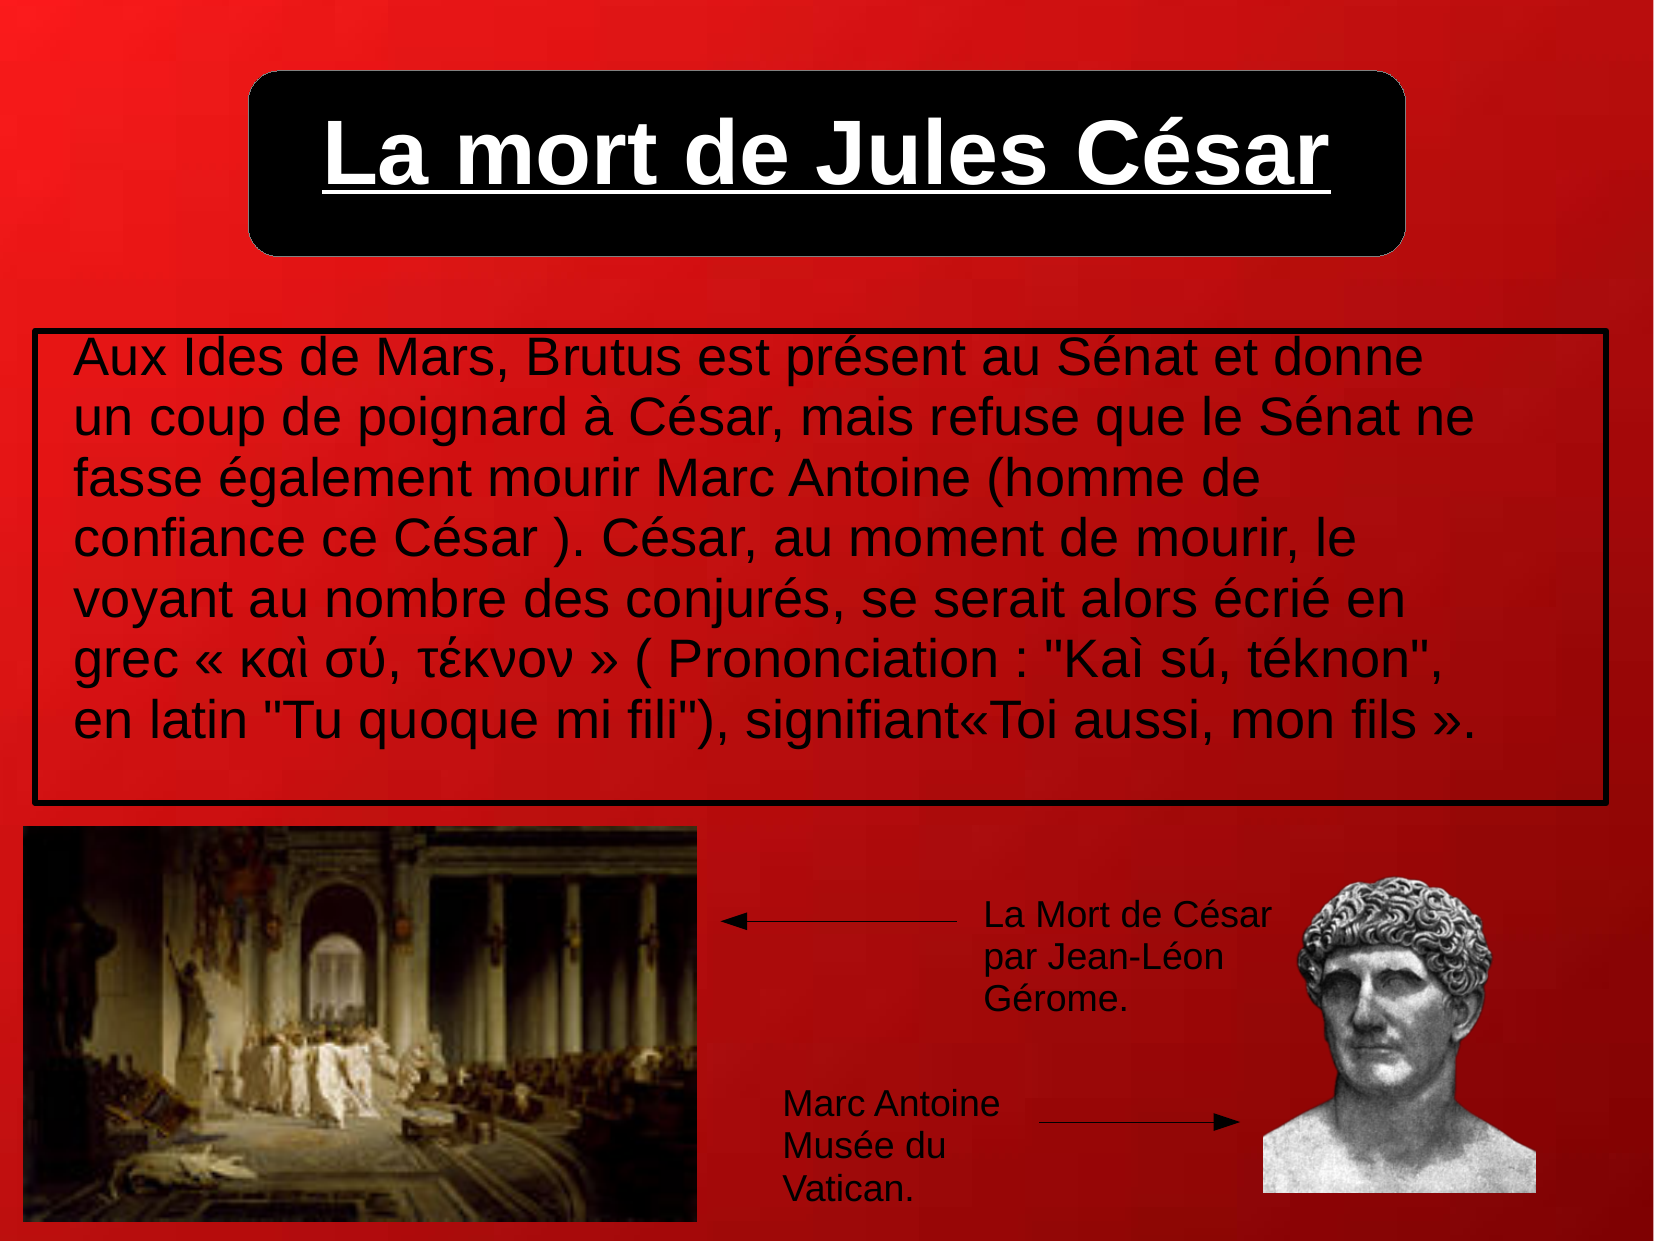

# La mort de Jules César
Aux Ides de Mars, Brutus est présent au Sénat et donne un coup de poignard à César, mais refuse que le Sénat ne fasse également mourir Marc Antoine (homme de confiance ce César ). César, au moment de mourir, le voyant au nombre des conjurés, se serait alors écrié en grec « καὶ σύ, τέκνον » ( Prononciation : "Kaì sú, téknon", en latin "Tu quoque mi fili"), signifiant«Toi aussi, mon fils ».
La Mort de César par Jean-Léon Gérome.
Marc Antoine
Musée du Vatican.